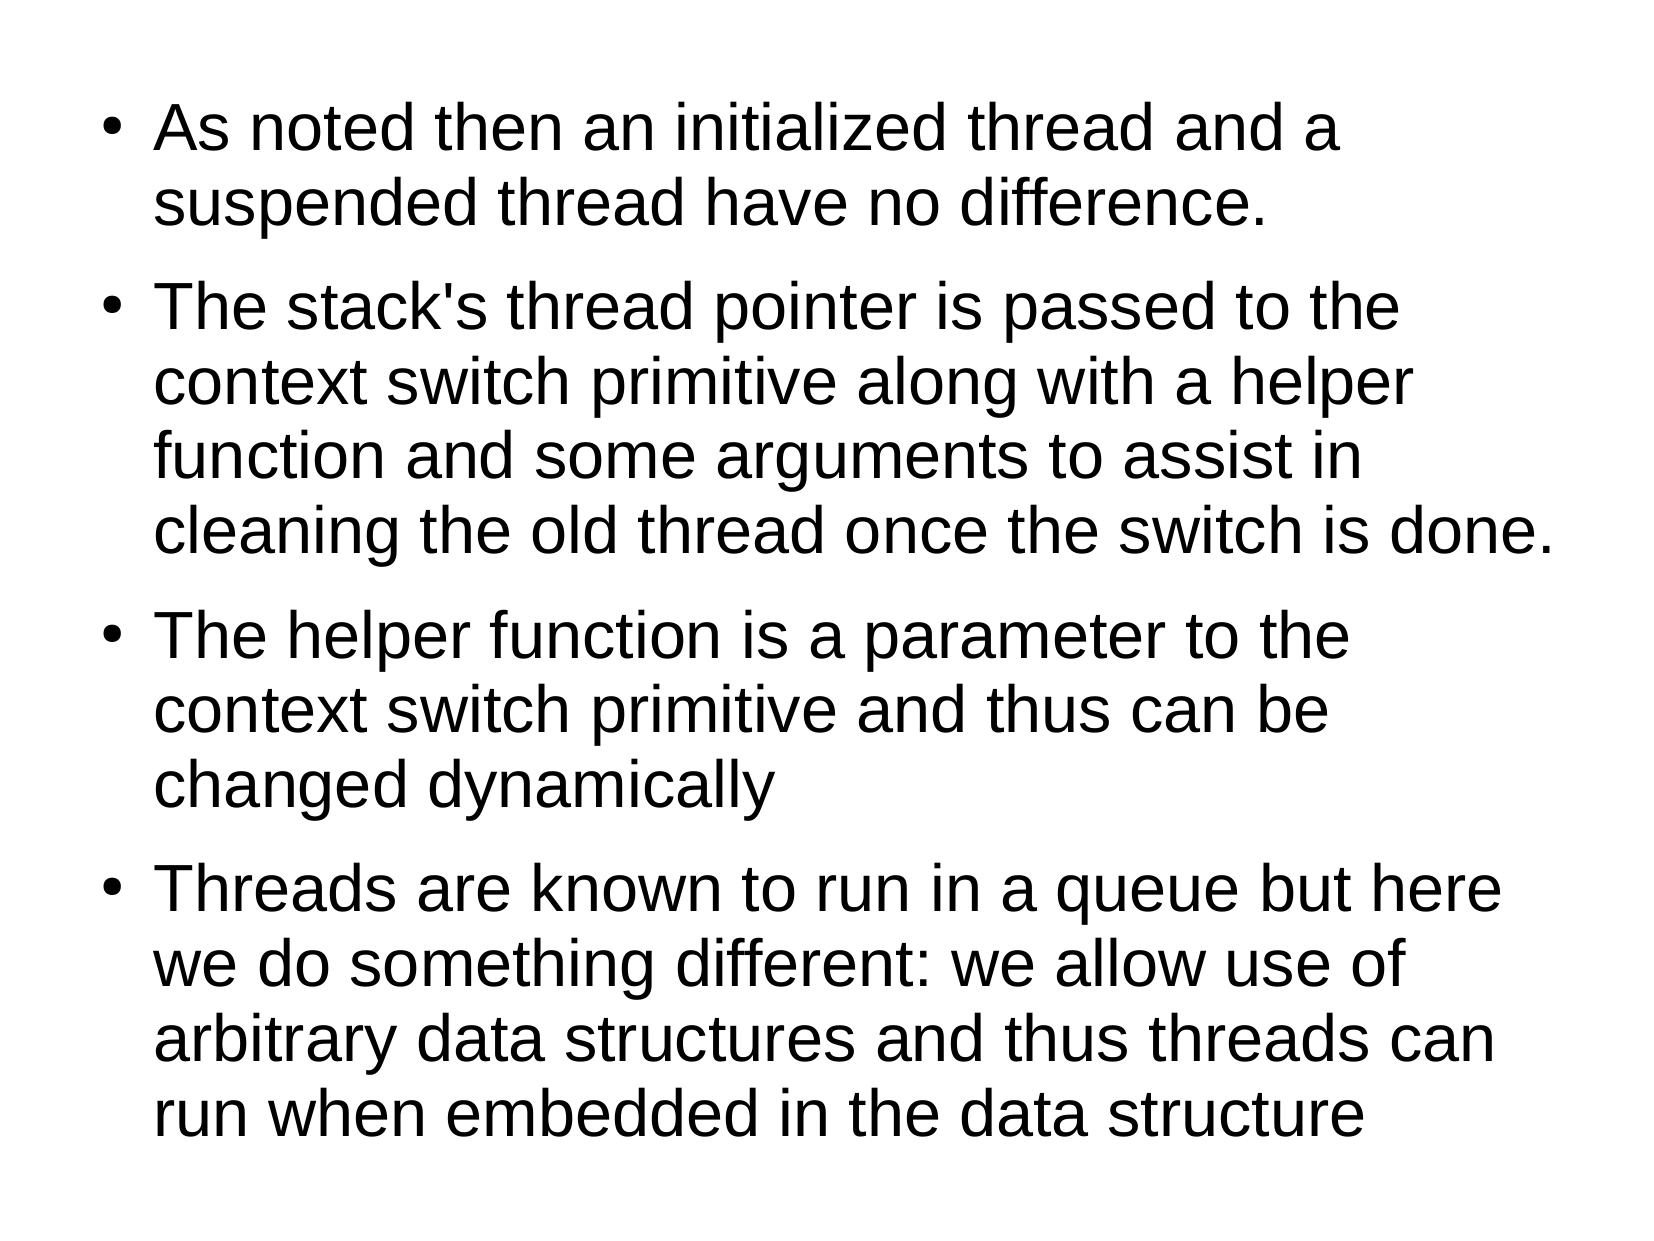

# As noted then an initialized thread and a suspended thread have no difference.
The stack's thread pointer is passed to the context switch primitive along with a helper function and some arguments to assist in cleaning the old thread once the switch is done.
The helper function is a parameter to the context switch primitive and thus can be changed dynamically
Threads are known to run in a queue but here we do something different: we allow use of arbitrary data structures and thus threads can run when embedded in the data structure